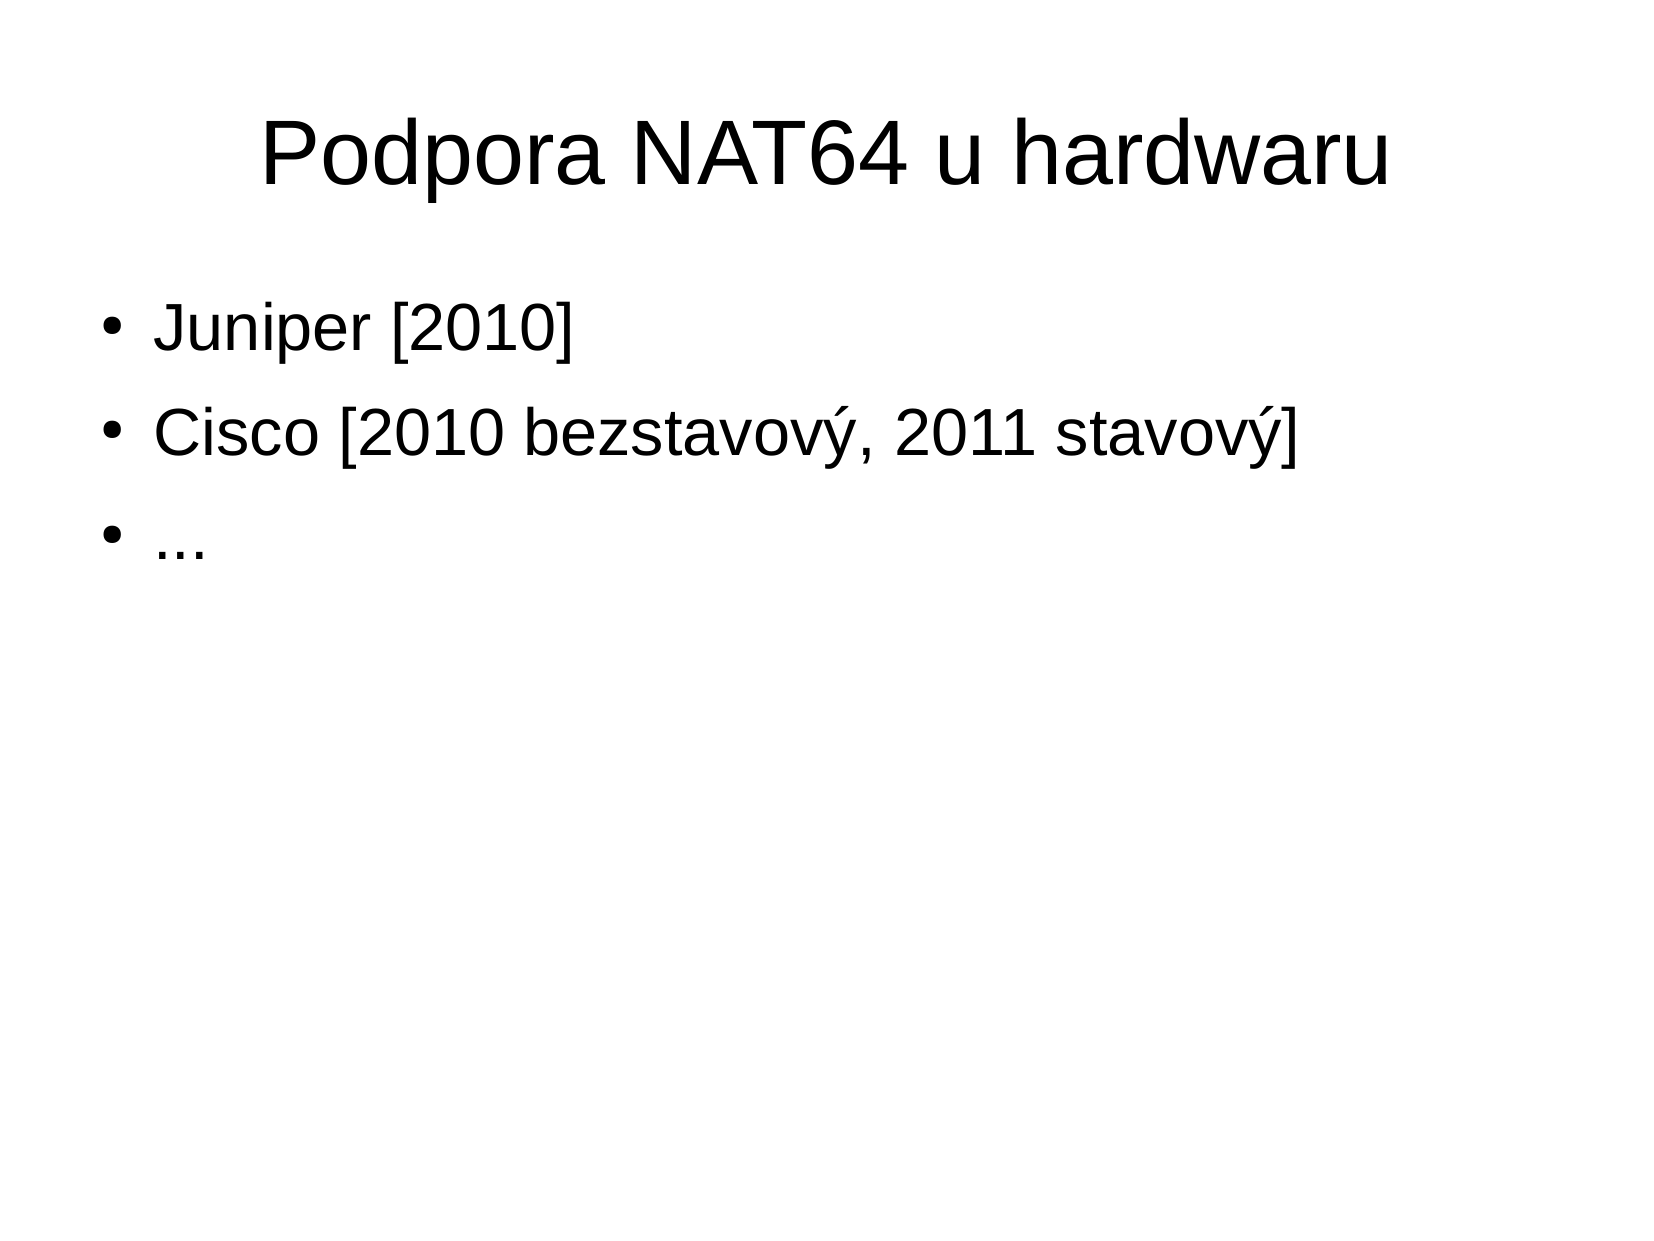

# Podpora NAT64 u hardwaru
Juniper [2010]
Cisco [2010 bezstavový, 2011 stavový]
...